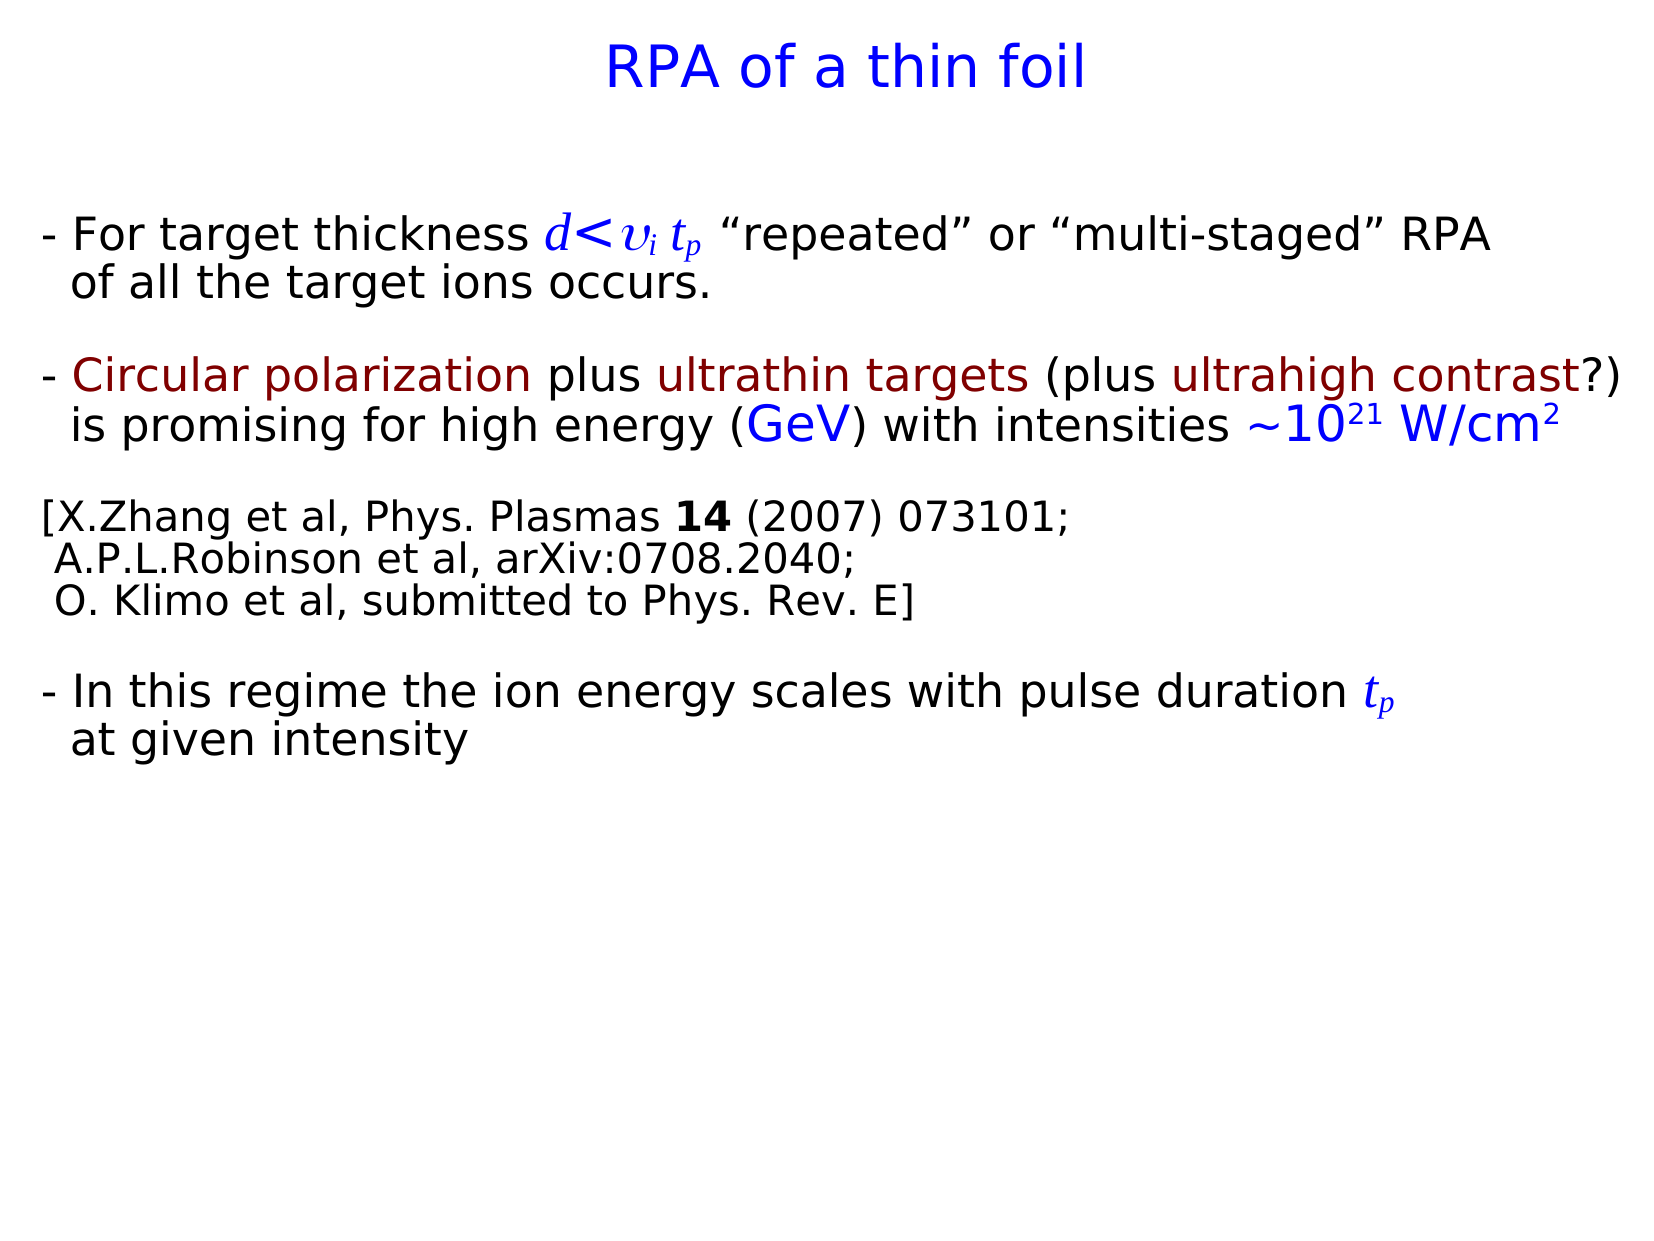

RPA of a thin foil
- For target thickness d<ui tp “repeated” or “multi-staged” RPA
 of all the target ions occurs.
- Circular polarization plus ultrathin targets (plus ultrahigh contrast?)
 is promising for high energy (GeV) with intensities ~1021 W/cm2
[X.Zhang et al, Phys. Plasmas 14 (2007) 073101;
 A.P.L.Robinson et al, arXiv:0708.2040;
 O. Klimo et al, submitted to Phys. Rev. E]
- In this regime the ion energy scales with pulse duration tp
 at given intensity